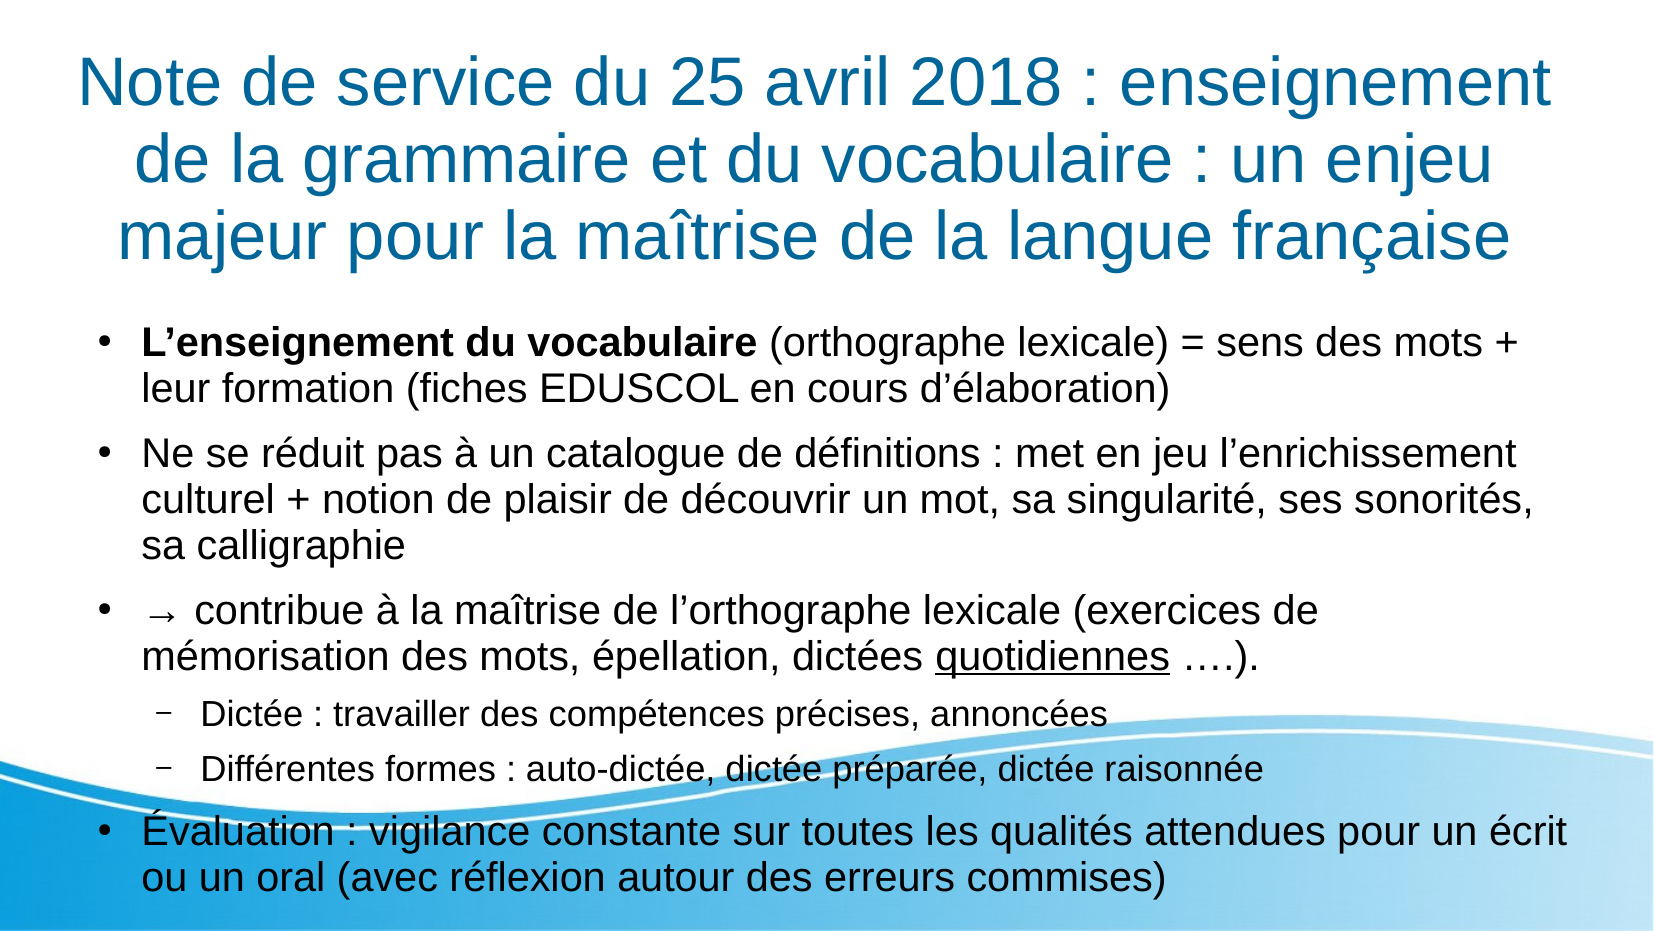

# Note de service du 25 avril 2018 : enseignement de la grammaire et du vocabulaire : un enjeu majeur pour la maîtrise de la langue française
L’enseignement du vocabulaire (orthographe lexicale) = sens des mots + leur formation (fiches EDUSCOL en cours d’élaboration)
Ne se réduit pas à un catalogue de définitions : met en jeu l’enrichissement culturel + notion de plaisir de découvrir un mot, sa singularité, ses sonorités, sa calligraphie
→ contribue à la maîtrise de l’orthographe lexicale (exercices de mémorisation des mots, épellation, dictées quotidiennes ….).
Dictée : travailler des compétences précises, annoncées
Différentes formes : auto-dictée, dictée préparée, dictée raisonnée
Évaluation : vigilance constante sur toutes les qualités attendues pour un écrit ou un oral (avec réflexion autour des erreurs commises)